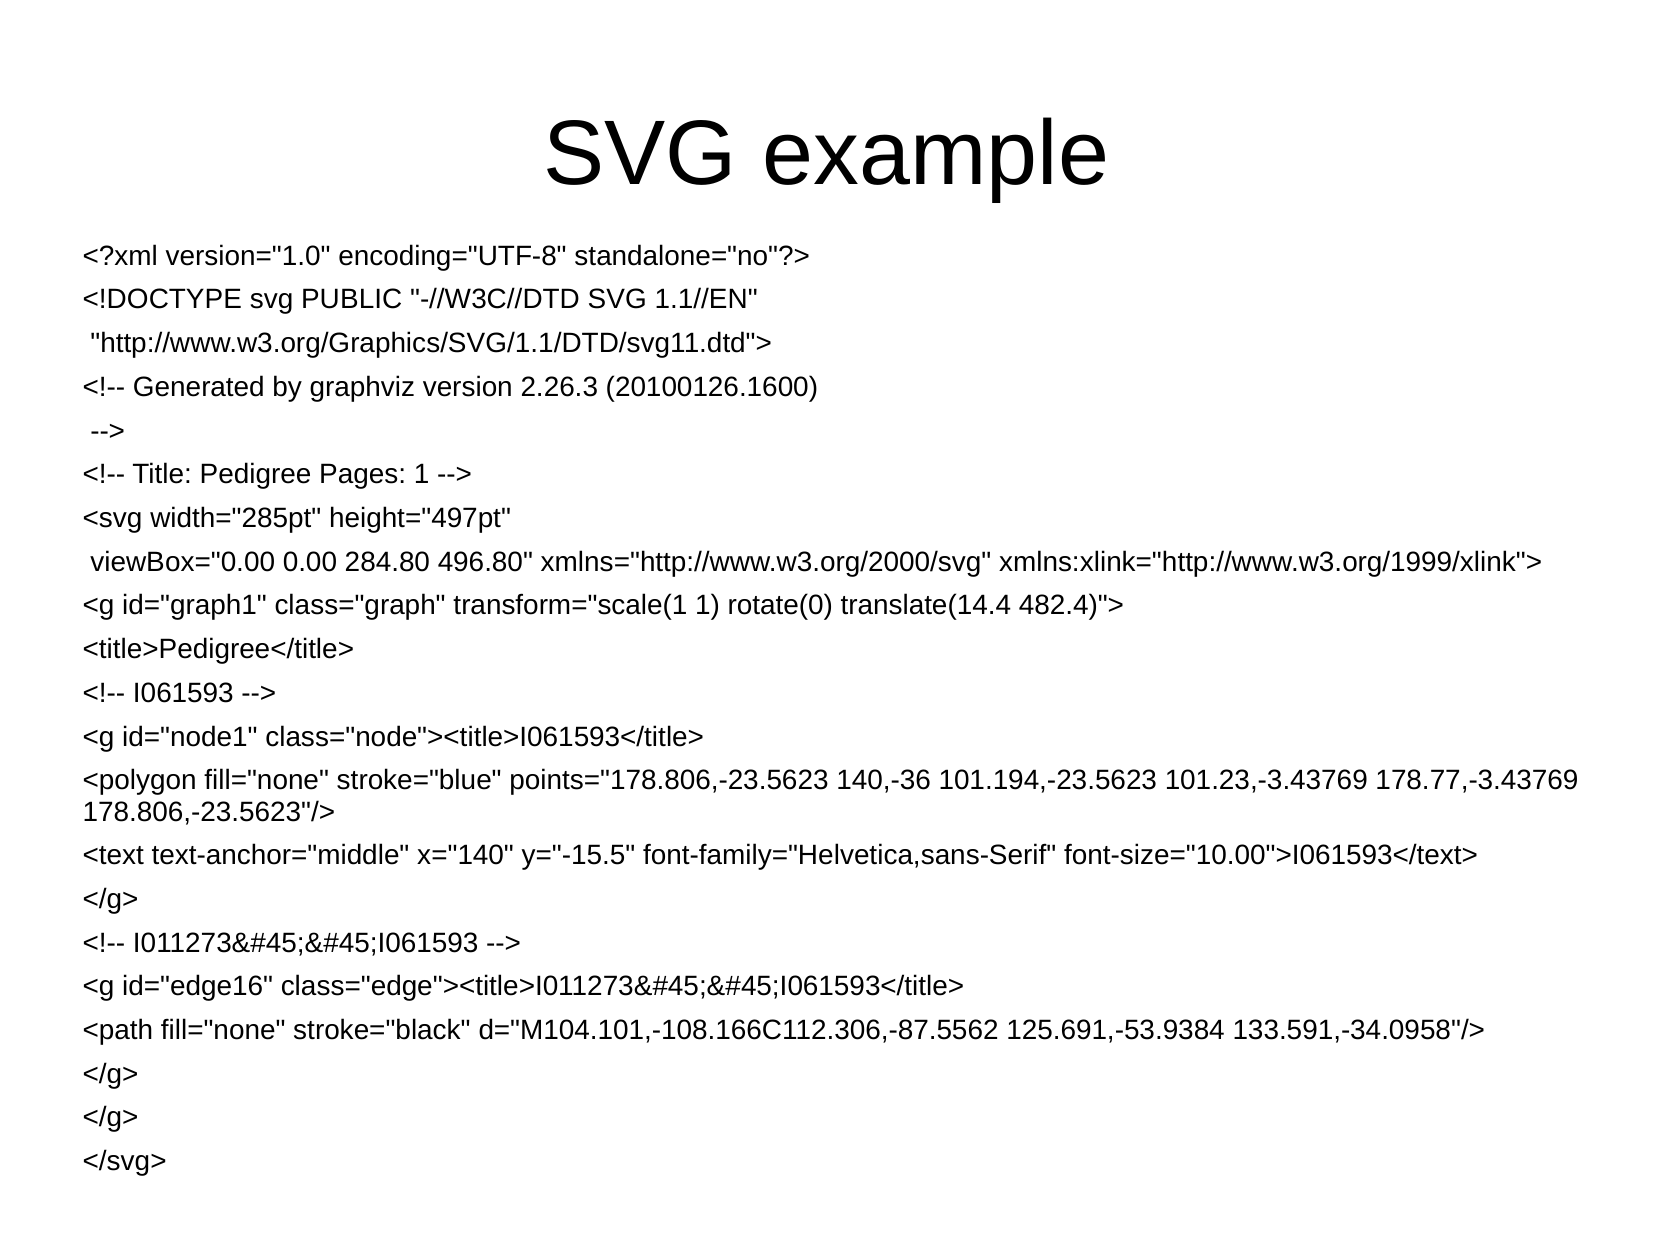

# SVG example
<?xml version="1.0" encoding="UTF-8" standalone="no"?>
<!DOCTYPE svg PUBLIC "-//W3C//DTD SVG 1.1//EN"
 "http://www.w3.org/Graphics/SVG/1.1/DTD/svg11.dtd">
<!-- Generated by graphviz version 2.26.3 (20100126.1600)
 -->
<!-- Title: Pedigree Pages: 1 -->
<svg width="285pt" height="497pt"
 viewBox="0.00 0.00 284.80 496.80" xmlns="http://www.w3.org/2000/svg" xmlns:xlink="http://www.w3.org/1999/xlink">
<g id="graph1" class="graph" transform="scale(1 1) rotate(0) translate(14.4 482.4)">
<title>Pedigree</title>
<!-- I061593 -->
<g id="node1" class="node"><title>I061593</title>
<polygon fill="none" stroke="blue" points="178.806,-23.5623 140,-36 101.194,-23.5623 101.23,-3.43769 178.77,-3.43769 178.806,-23.5623"/>
<text text-anchor="middle" x="140" y="-15.5" font-family="Helvetica,sans-Serif" font-size="10.00">I061593</text>
</g>
<!-- I011273&#45;&#45;I061593 -->
<g id="edge16" class="edge"><title>I011273&#45;&#45;I061593</title>
<path fill="none" stroke="black" d="M104.101,-108.166C112.306,-87.5562 125.691,-53.9384 133.591,-34.0958"/>
</g>
</g>
</svg>